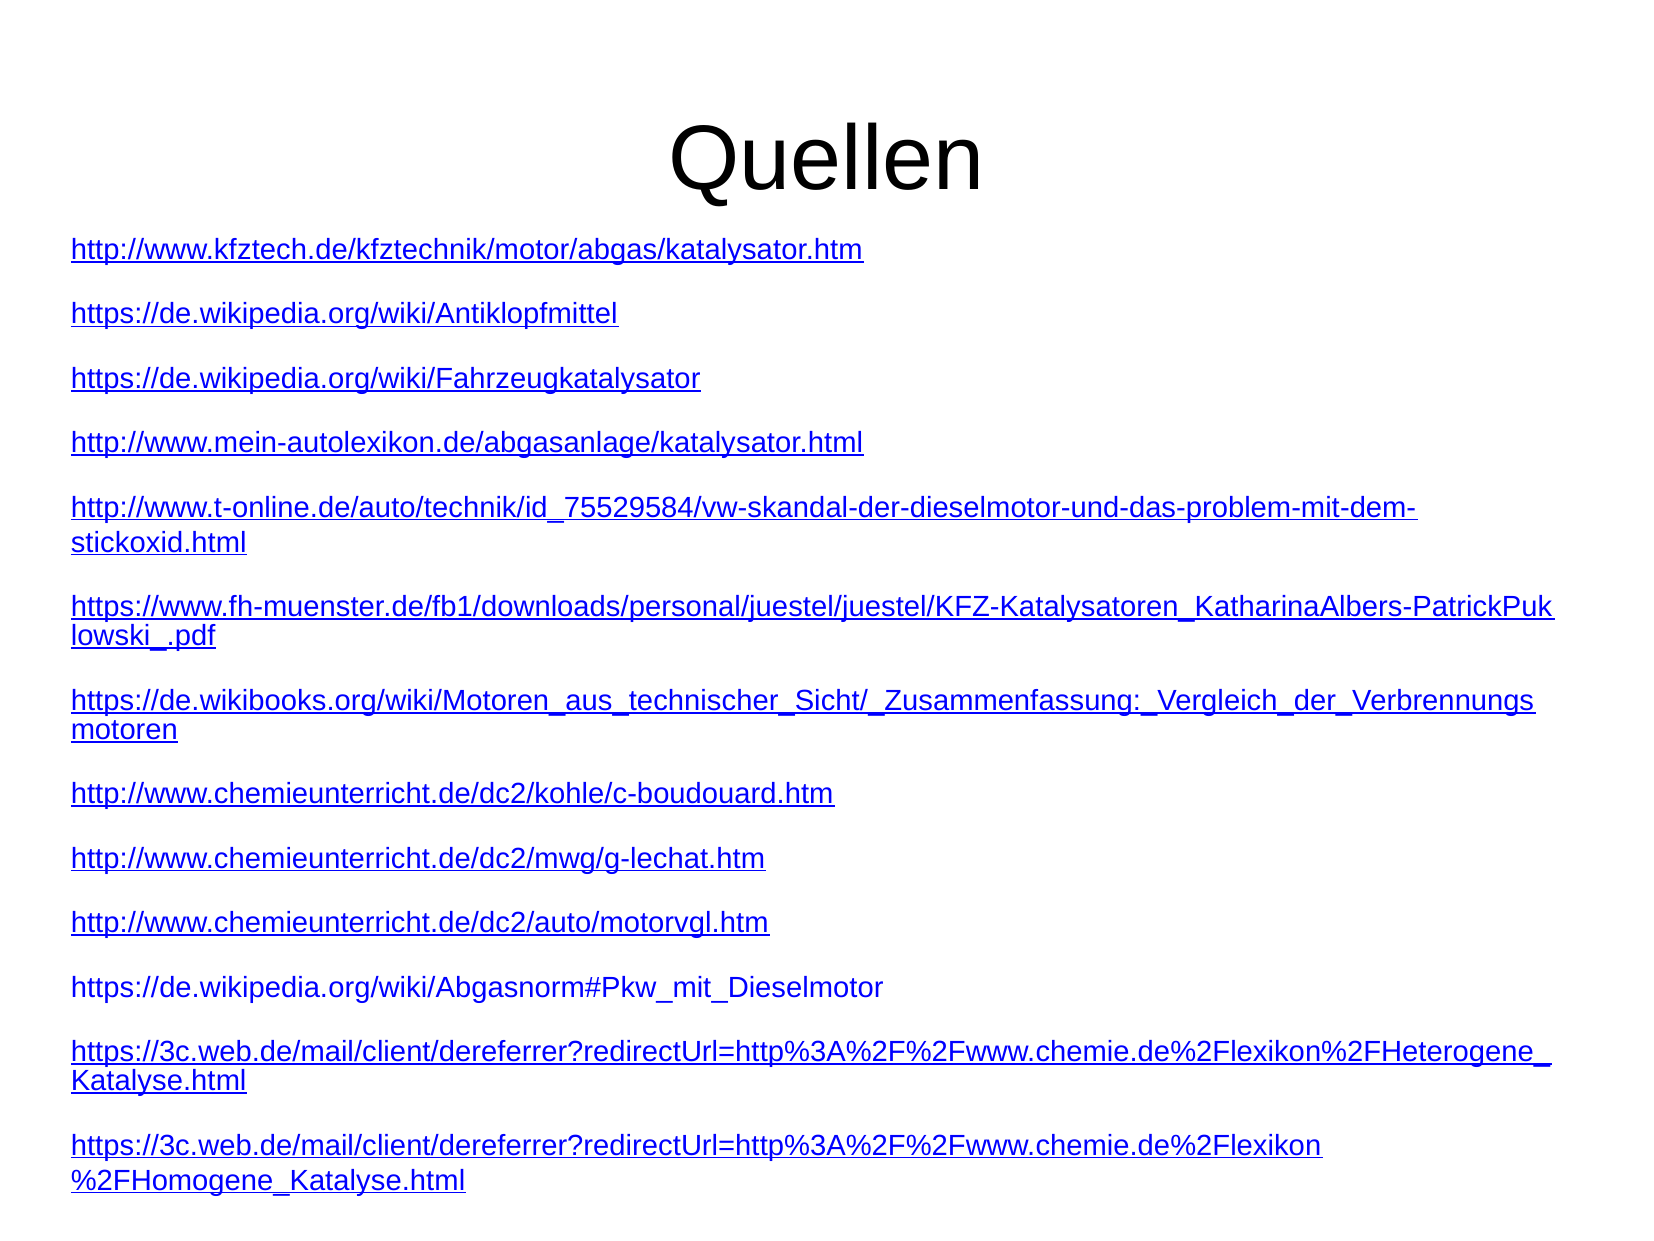

# Quellen
http://www.kfztech.de/kfztechnik/motor/abgas/katalysator.htm
https://de.wikipedia.org/wiki/Antiklopfmittel
https://de.wikipedia.org/wiki/Fahrzeugkatalysator
http://www.mein-autolexikon.de/abgasanlage/katalysator.html
http://www.t-online.de/auto/technik/id_75529584/vw-skandal-der-dieselmotor-und-das-problem-mit-dem-stickoxid.html
https://www.fh-muenster.de/fb1/downloads/personal/juestel/juestel/KFZ-Katalysatoren_KatharinaAlbers-PatrickPuklowski_.pdf
https://de.wikibooks.org/wiki/Motoren_aus_technischer_Sicht/_Zusammenfassung:_Vergleich_der_Verbrennungsmotoren
http://www.chemieunterricht.de/dc2/kohle/c-boudouard.htm
http://www.chemieunterricht.de/dc2/mwg/g-lechat.htm
http://www.chemieunterricht.de/dc2/auto/motorvgl.htm
https://de.wikipedia.org/wiki/Abgasnorm#Pkw_mit_Dieselmotor
https://3c.web.de/mail/client/dereferrer?redirectUrl=http%3A%2F%2Fwww.chemie.de%2Flexikon%2FHeterogene_Katalyse.html
https://3c.web.de/mail/client/dereferrer?redirectUrl=http%3A%2F%2Fwww.chemie.de%2Flexikon%2FHomogene_Katalyse.html